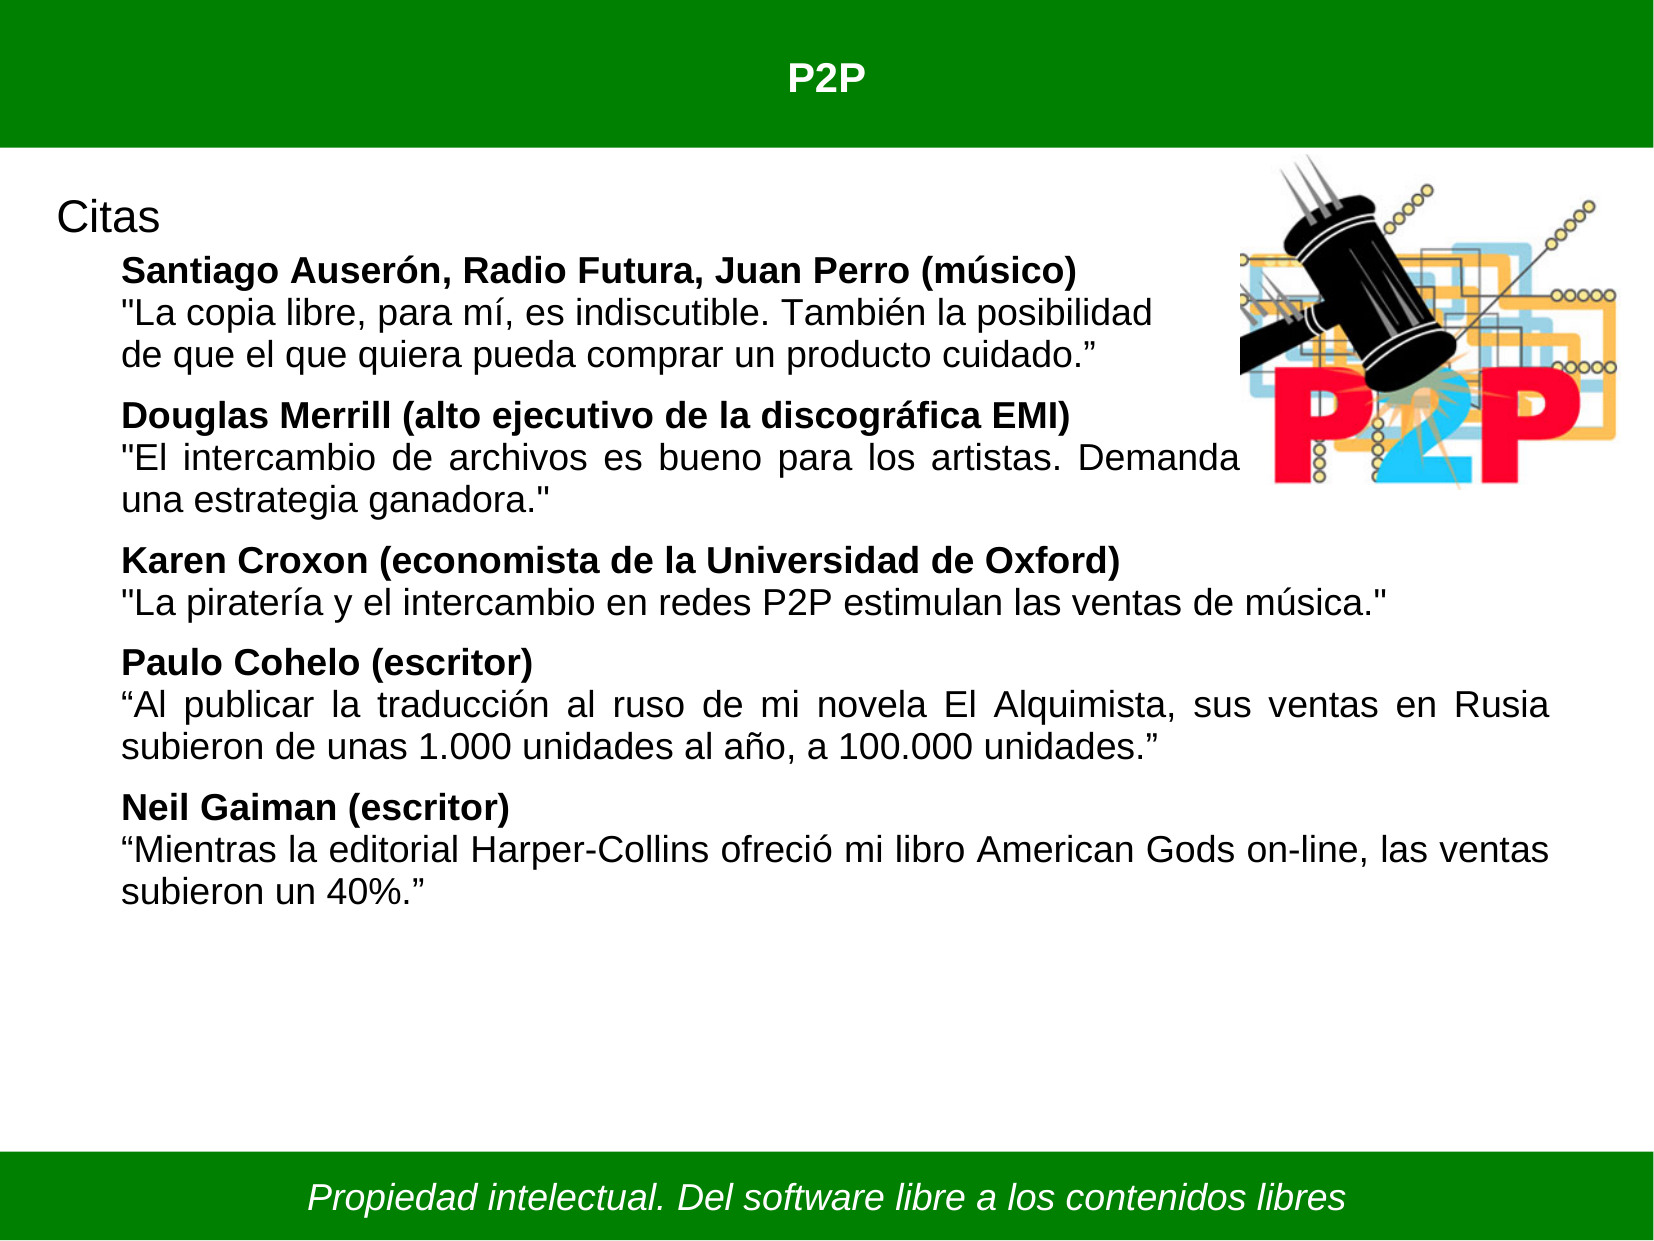

P2P
Citas
Santiago Auserón, Radio Futura, Juan Perro (músico)
"La copia libre, para mí, es indiscutible. También la posibilidad
de que el que quiera pueda comprar un producto cuidado.”
Douglas Merrill (alto ejecutivo de la discográfica EMI)
"El intercambio de archivos es bueno para los artistas. Demandar a los fans no es una estrategia ganadora."
Karen Croxon (economista de la Universidad de Oxford)
"La piratería y el intercambio en redes P2P estimulan las ventas de música."
Paulo Cohelo (escritor)
“Al publicar la traducción al ruso de mi novela El Alquimista, sus ventas en Rusia subieron de unas 1.000 unidades al año, a 100.000 unidades.”
Neil Gaiman (escritor)
“Mientras la editorial Harper-Collins ofreció mi libro American Gods on-line, las ventas subieron un 40%.”
Propiedad intelectual. Del software libre a los contenidos libres